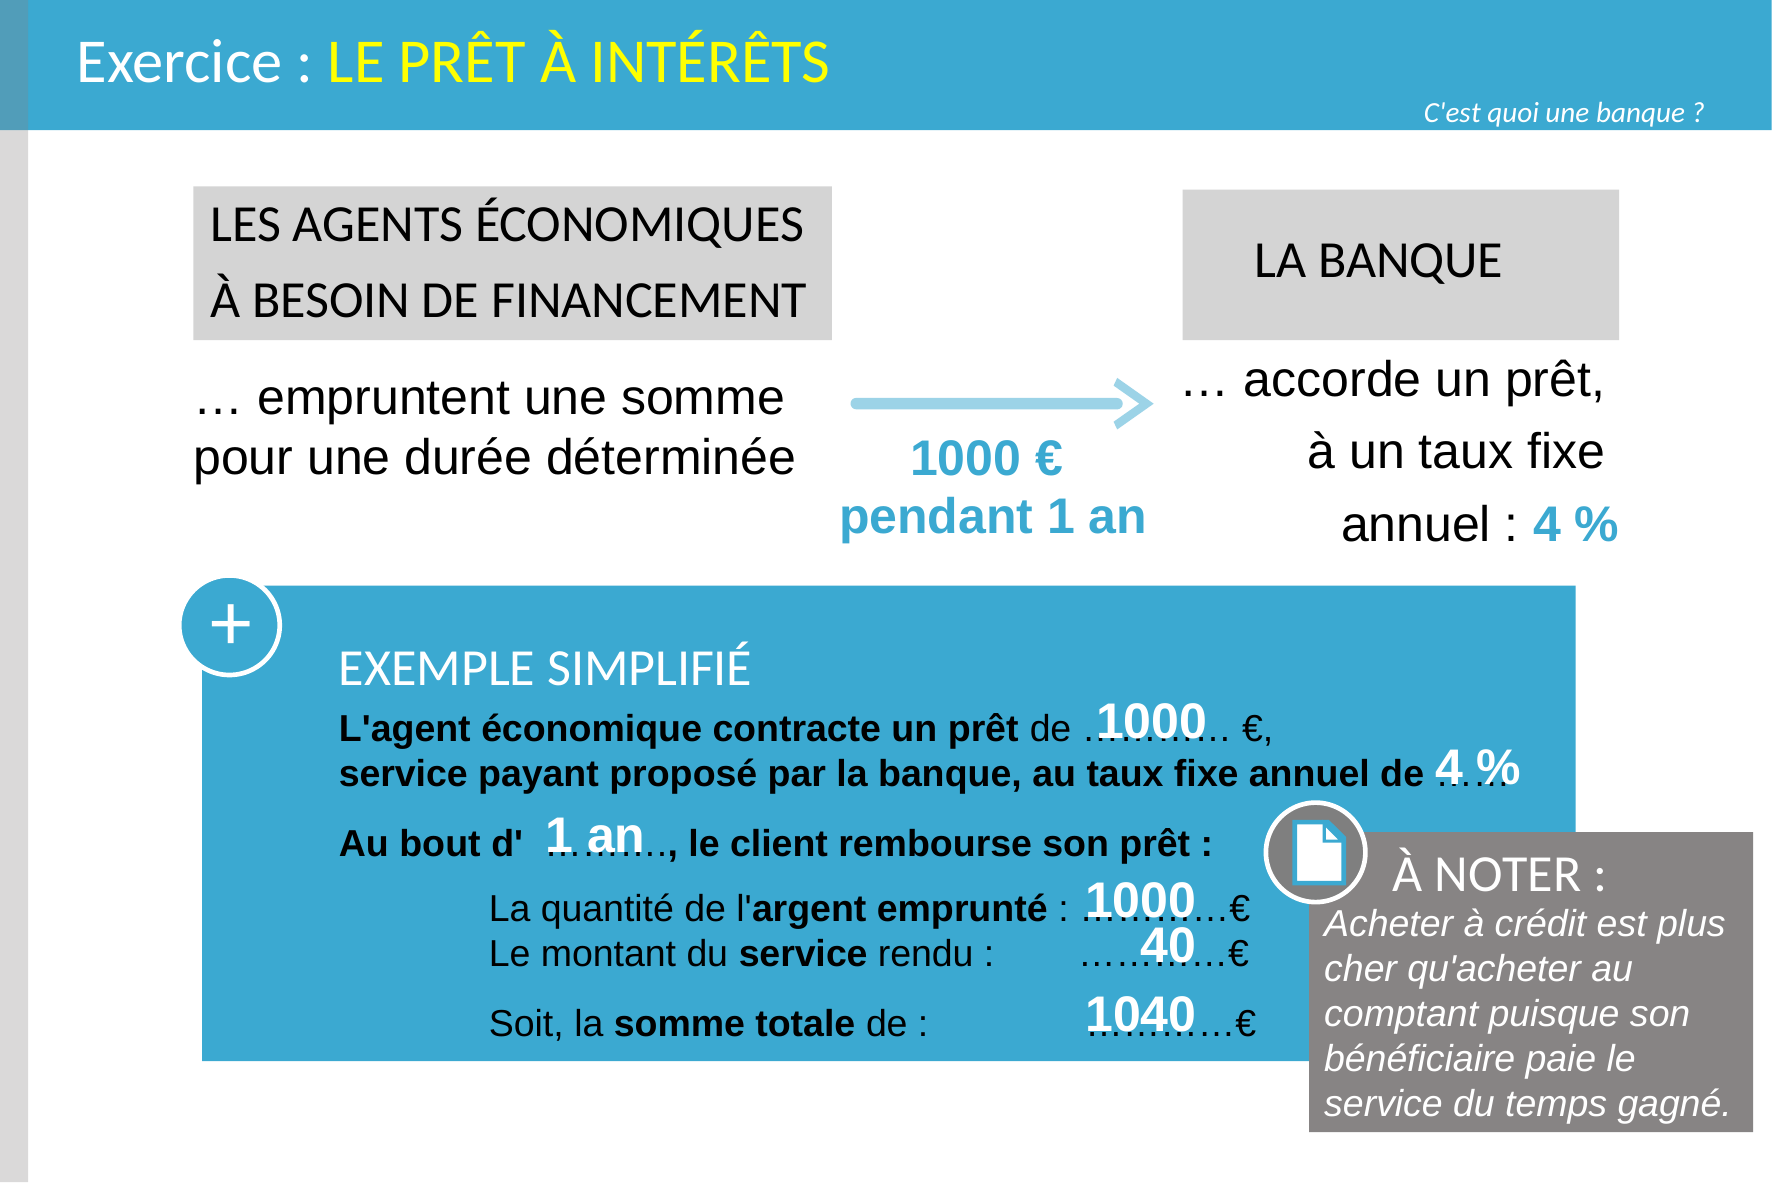

Exercice : LE PRÊT À INTÉRÊTS
LES AGENTS ÉCONOMIQUES
À BESOIN DE FINANCEMENT
LA BANQUE
# … accorde un prêt,
à un taux fixe
annuel : 4 %
… empruntent une somme
pour une durée déterminée
1000 €
pendant 1 an
+
EXEMPLE SIMPLIFIÉ
1000
L'agent économique contracte un prêt de ………… €,
service payant proposé par la banque, au taux fixe annuel de ……
Au bout d' ………., le client rembourse son prêt :
La quantité de l'argent emprunté : …………€
Le montant du service rendu : …………€
Soit, la somme totale de : …………€
4 %
1 an
À NOTER :
1000
Acheter à crédit est plus cher qu'acheter au comptant puisque son bénéficiaire paie le service du temps gagné.
40
1040